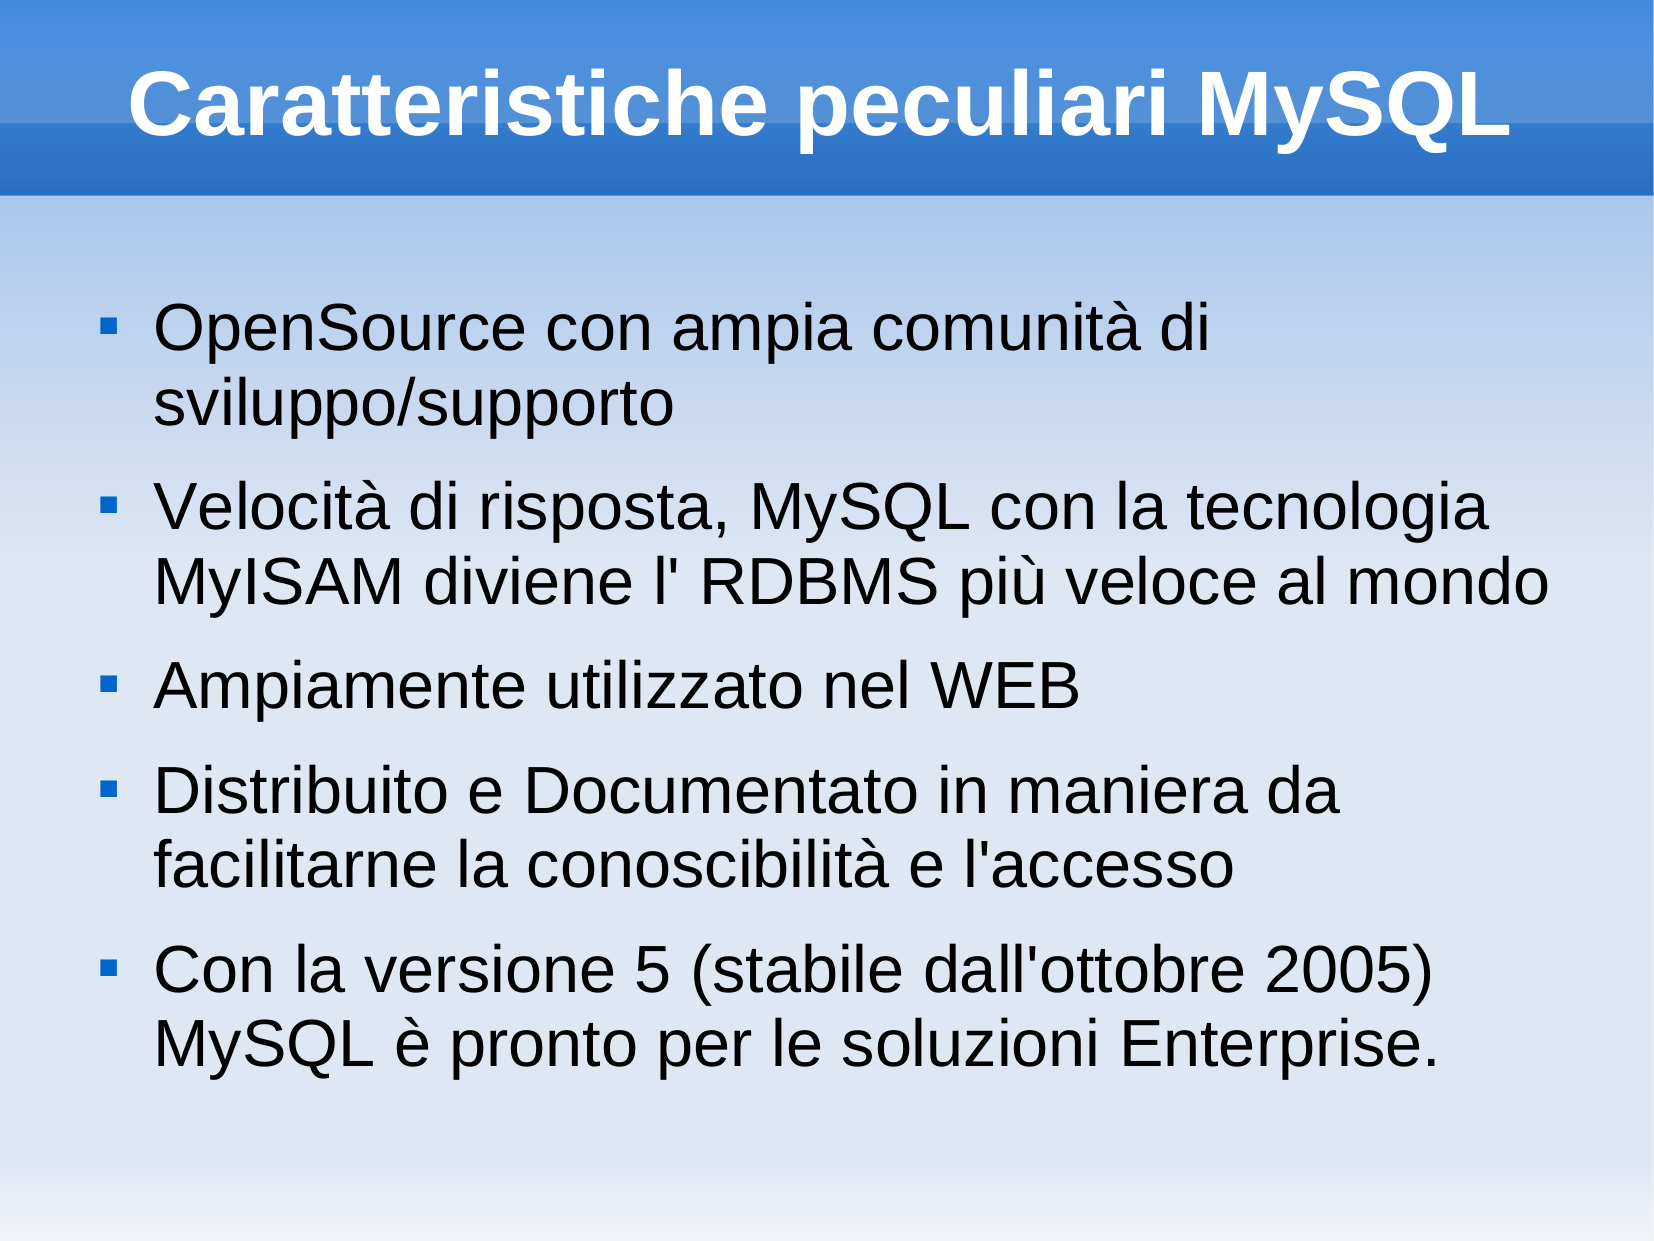

# Caratteristiche peculiari MySQL
OpenSource con ampia comunità di sviluppo/supporto
Velocità di risposta, MySQL con la tecnologia MyISAM diviene l' RDBMS più veloce al mondo
Ampiamente utilizzato nel WEB
Distribuito e Documentato in maniera da facilitarne la conoscibilità e l'accesso
Con la versione 5 (stabile dall'ottobre 2005) MySQL è pronto per le soluzioni Enterprise.